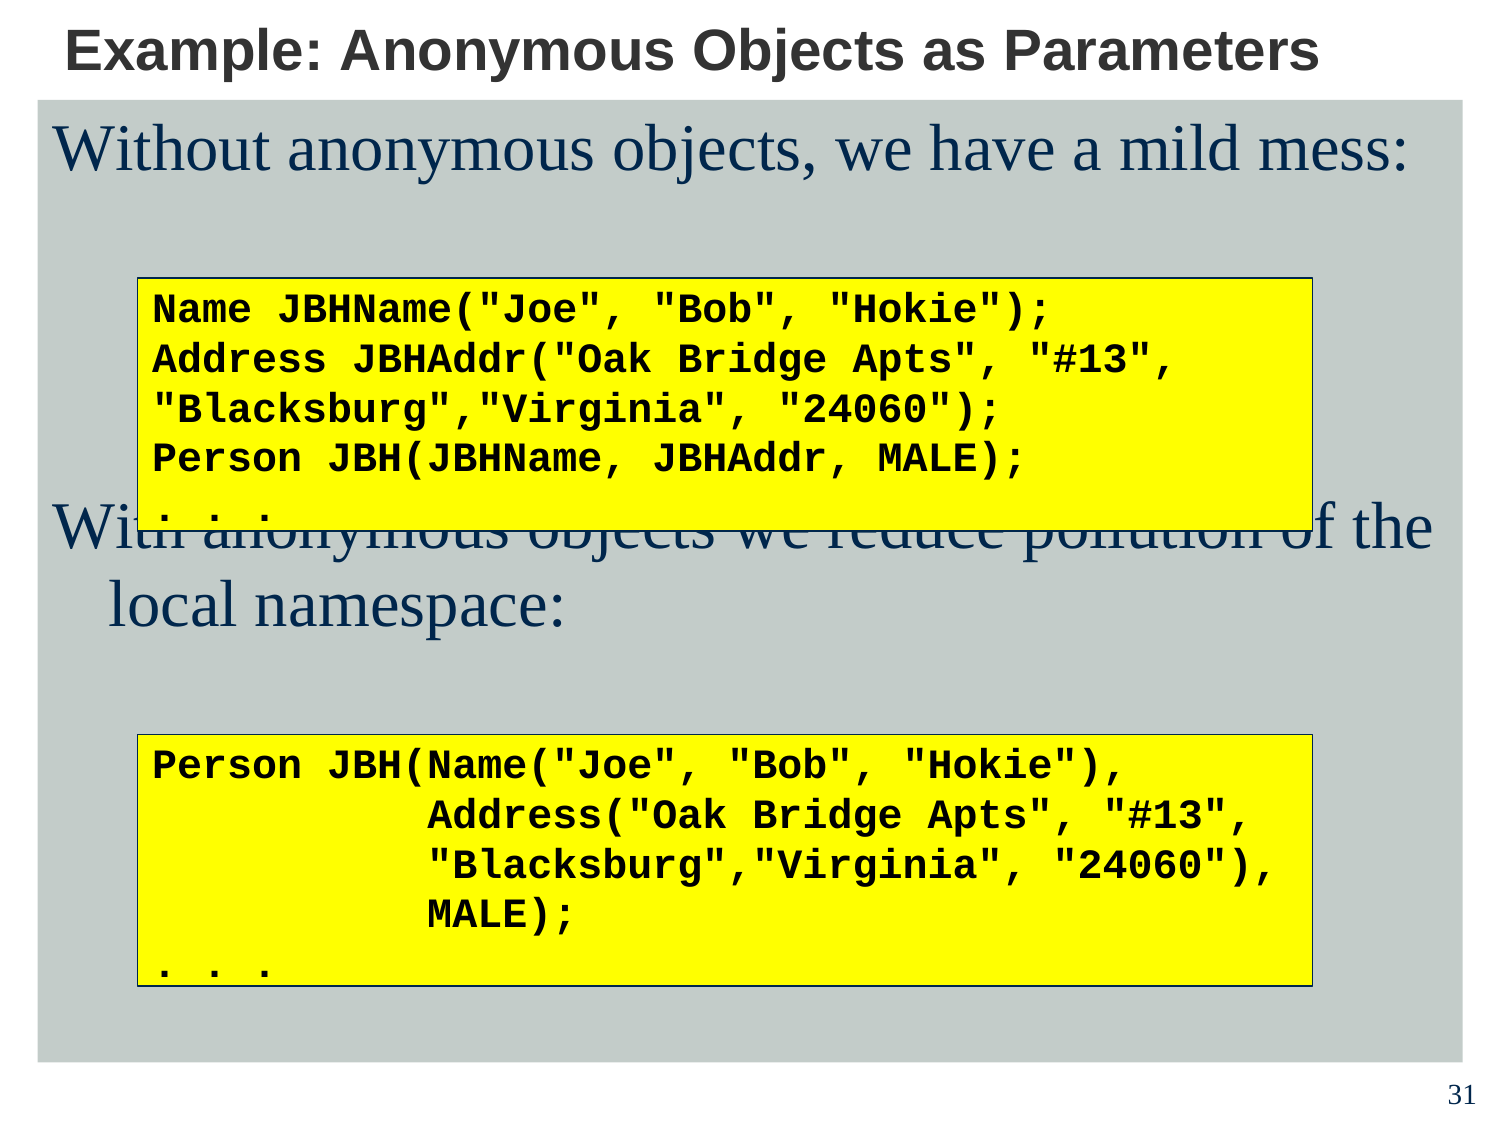

# Example: Anonymous Objects as Parameters
Without anonymous objects, we have a mild mess:
With anonymous objects we reduce pollution of the local namespace:
Name JBHName("Joe", "Bob", "Hokie");
Address JBHAddr("Oak Bridge Apts", "#13", "Blacksburg","Virginia", "24060");
Person JBH(JBHName, JBHAddr, MALE);
. . .
Person JBH(Name("Joe", "Bob", "Hokie"),
 Address("Oak Bridge Apts", "#13", "Blacksburg","Virginia", "24060"), MALE);
. . .